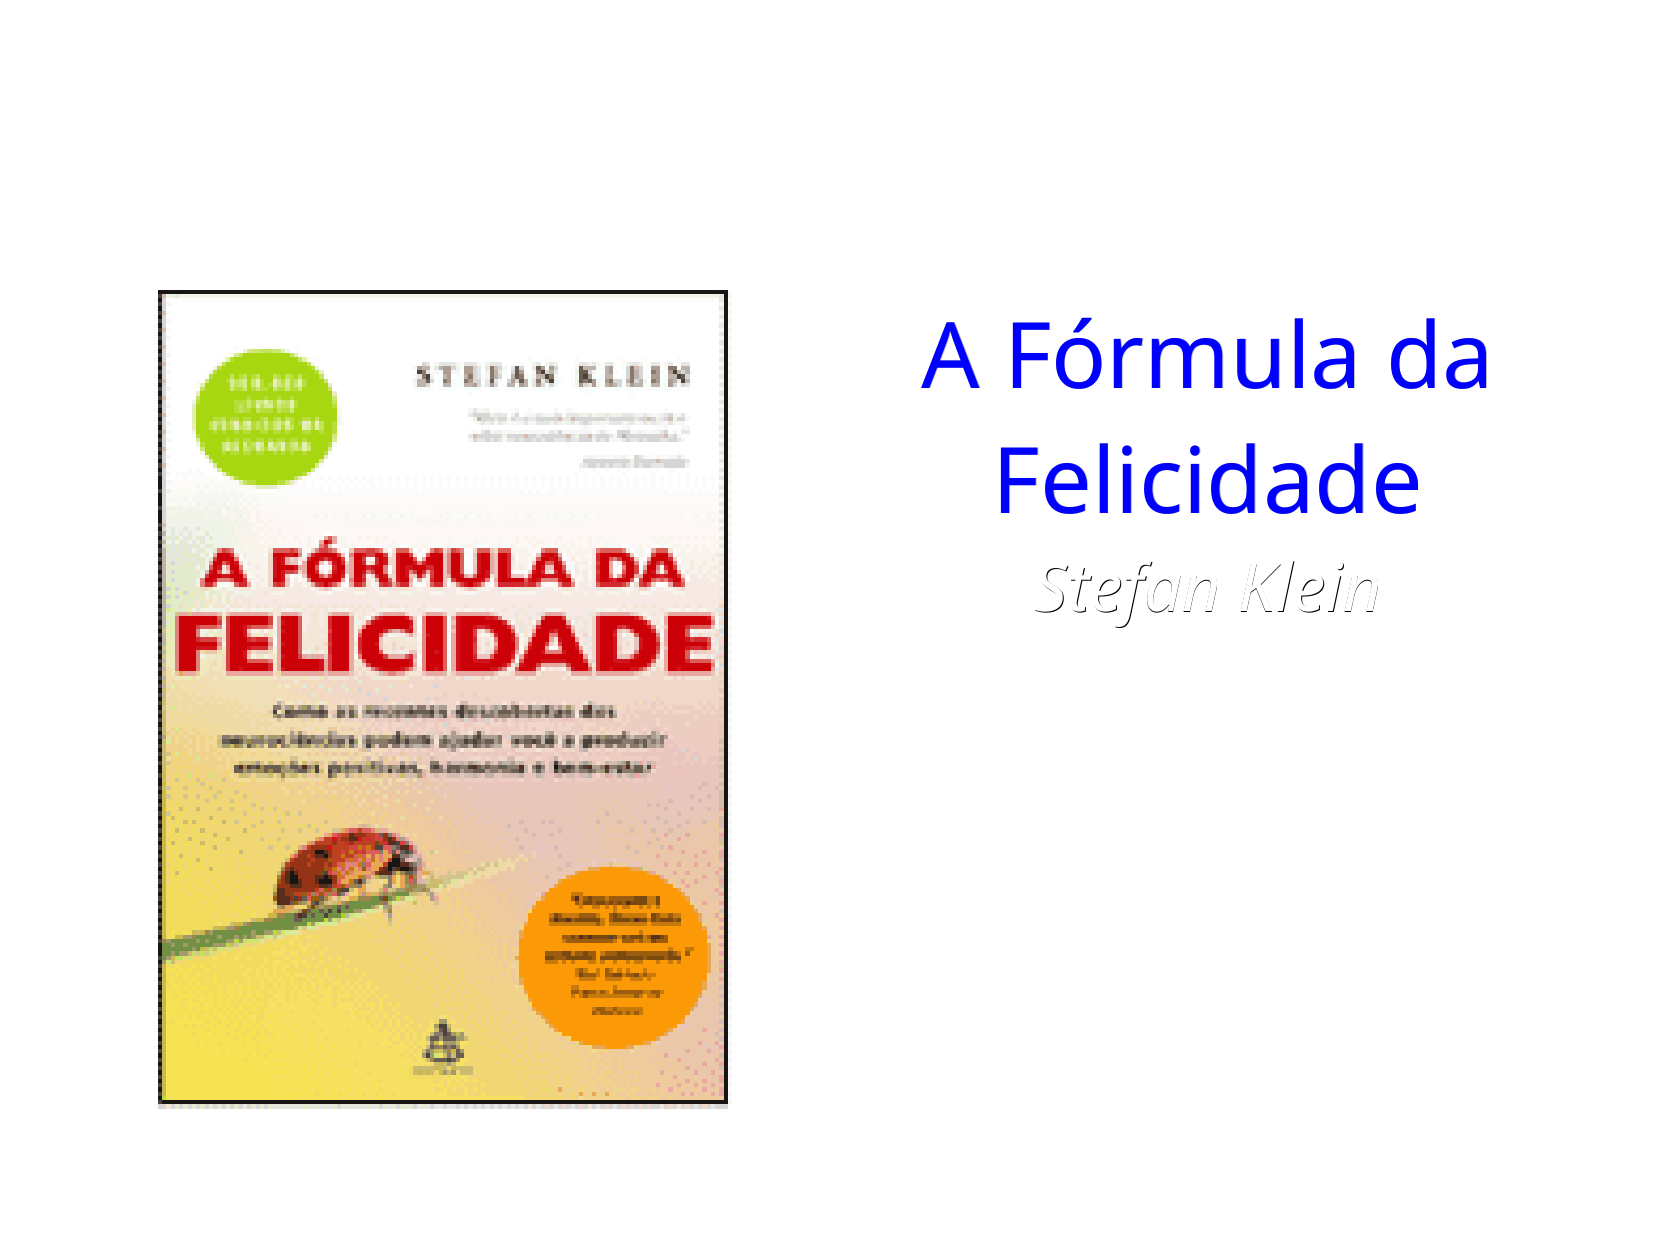

#
A Fórmula da Felicidade
Stefan Klein